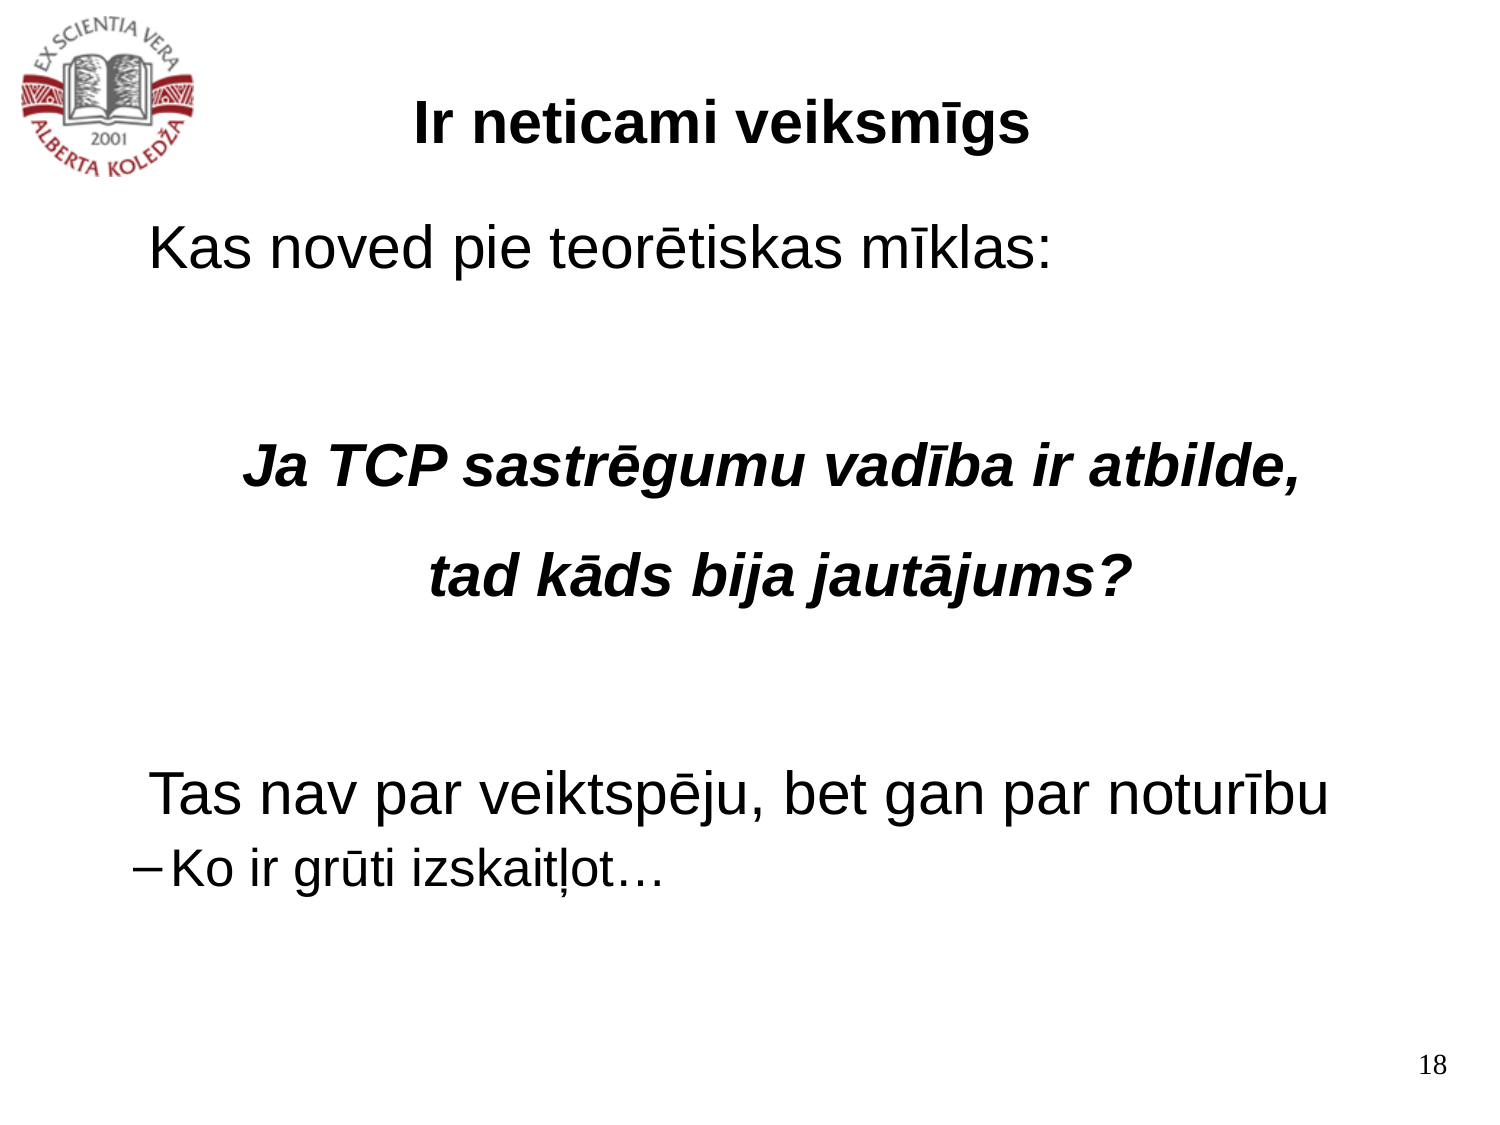

# Ir neticami veiksmīgs
Kas noved pie teorētiskas mīklas:
Ja TCP sastrēgumu vadība ir atbilde,
tad kāds bija jautājums?
Tas nav par veiktspēju, bet gan par noturību
Ko ir grūti izskaitļot…